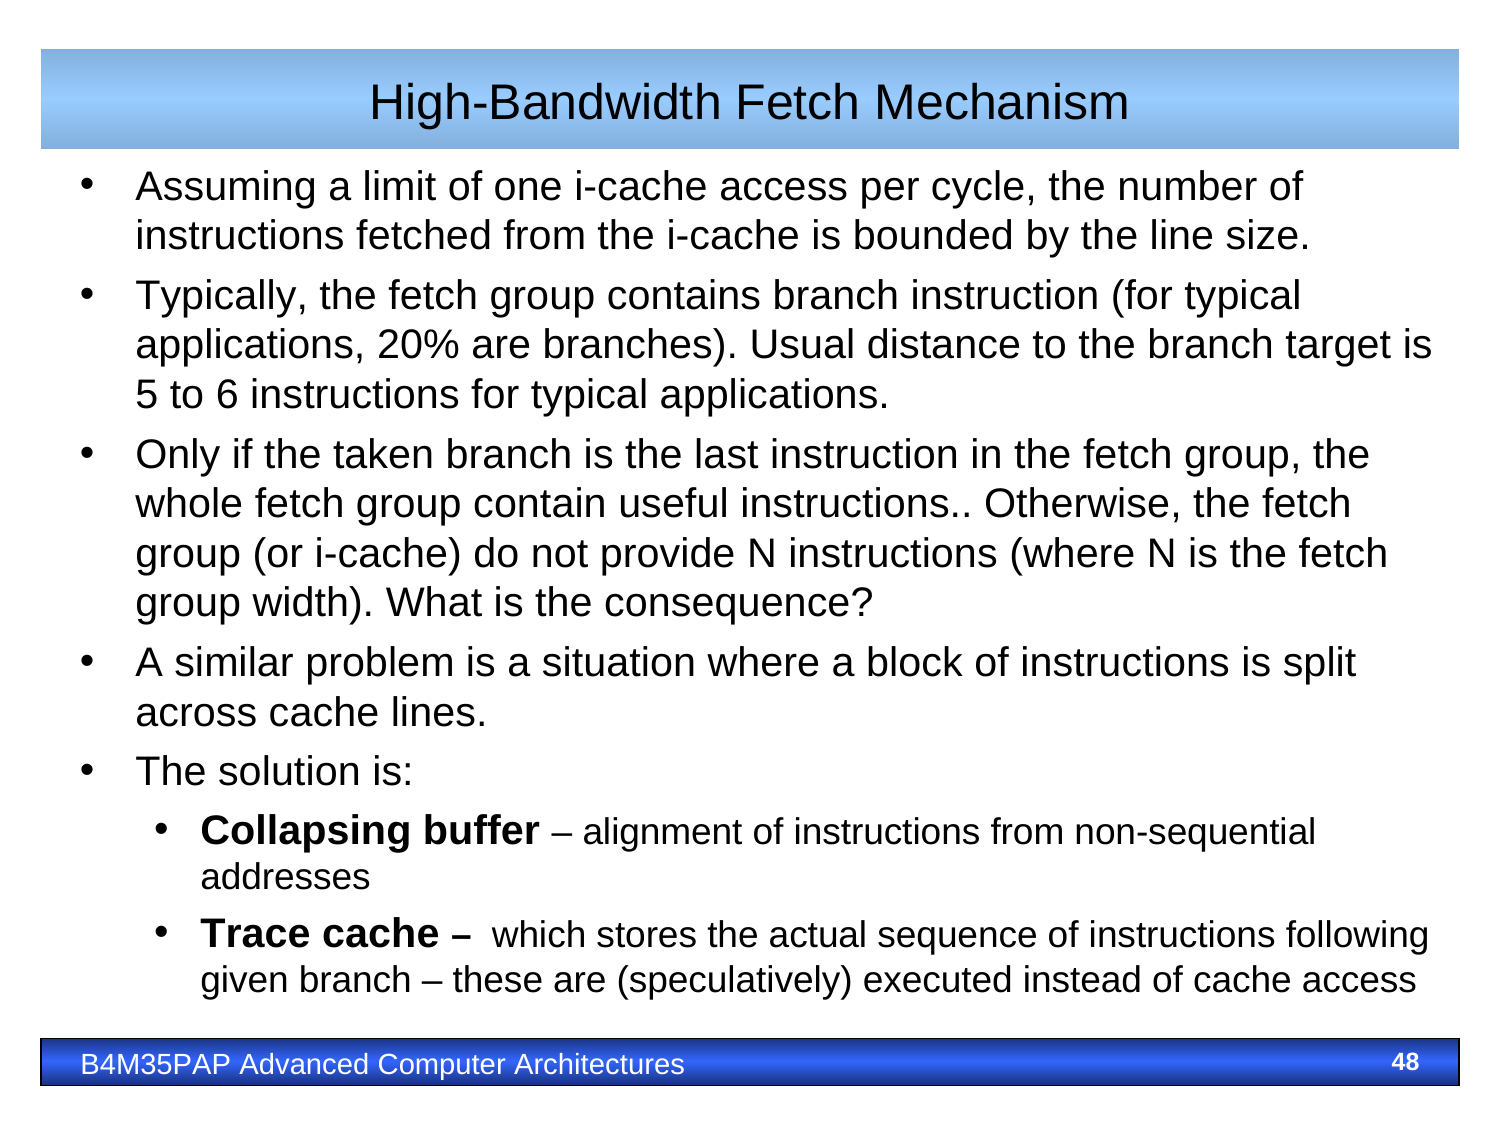

# High-Bandwidth Fetch Mechanism
Assuming a limit of one i-cache access per cycle, the number of instructions fetched from the i-cache is bounded by the line size.
Typically, the fetch group contains branch instruction (for typical applications, 20% are branches). Usual distance to the branch target is 5 to 6 instructions for typical applications.
Only if the taken branch is the last instruction in the fetch group, the whole fetch group contain useful instructions.. Otherwise, the fetch group (or i-cache) do not provide N instructions (where N is the fetch group width). What is the consequence?
A similar problem is a situation where a block of instructions is split across cache lines.
The solution is:
Collapsing buffer – alignment of instructions from non-sequential addresses
Trace cache – which stores the actual sequence of instructions following given branch – these are (speculatively) executed instead of cache access